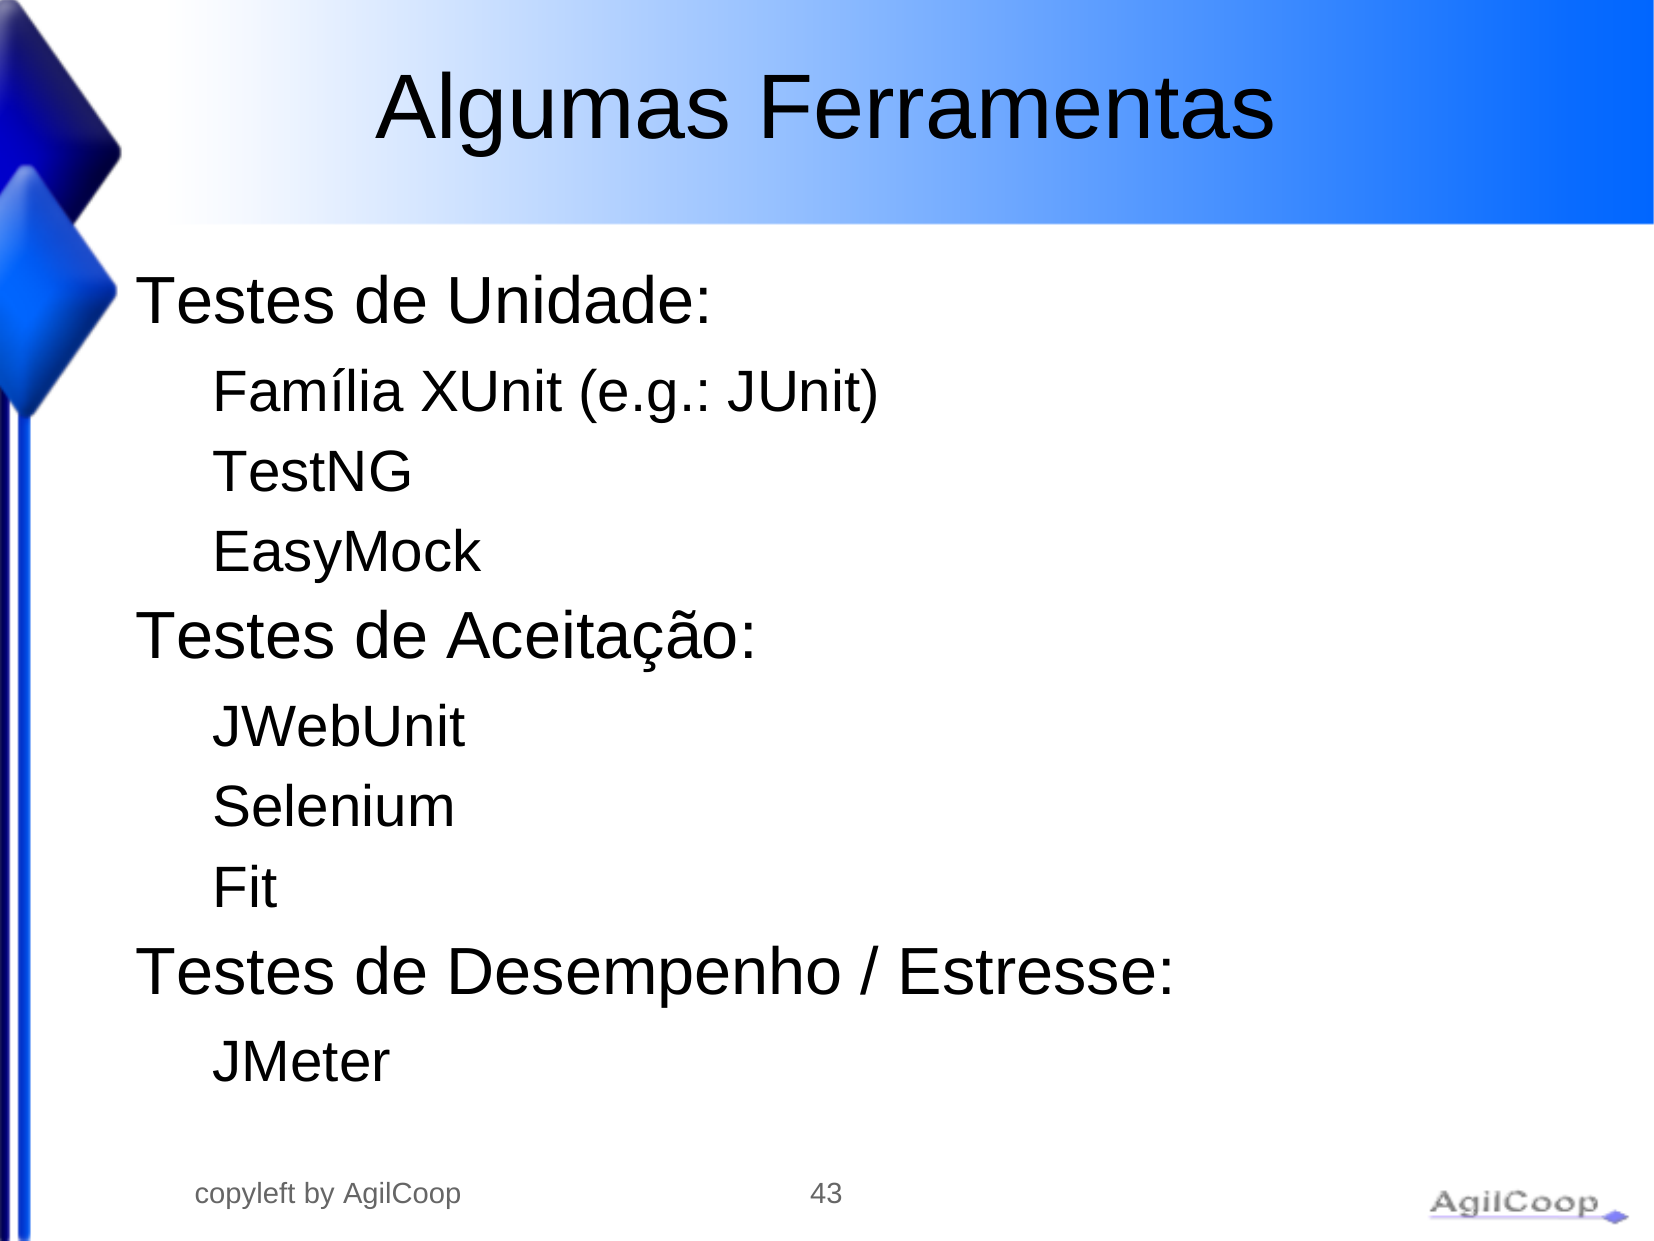

# Algumas Ferramentas
Testes de Unidade:
Família XUnit (e.g.: JUnit)
TestNG
EasyMock
Testes de Aceitação:
JWebUnit
Selenium
Fit
Testes de Desempenho / Estresse:
JMeter
copyleft by AgilCoop
43